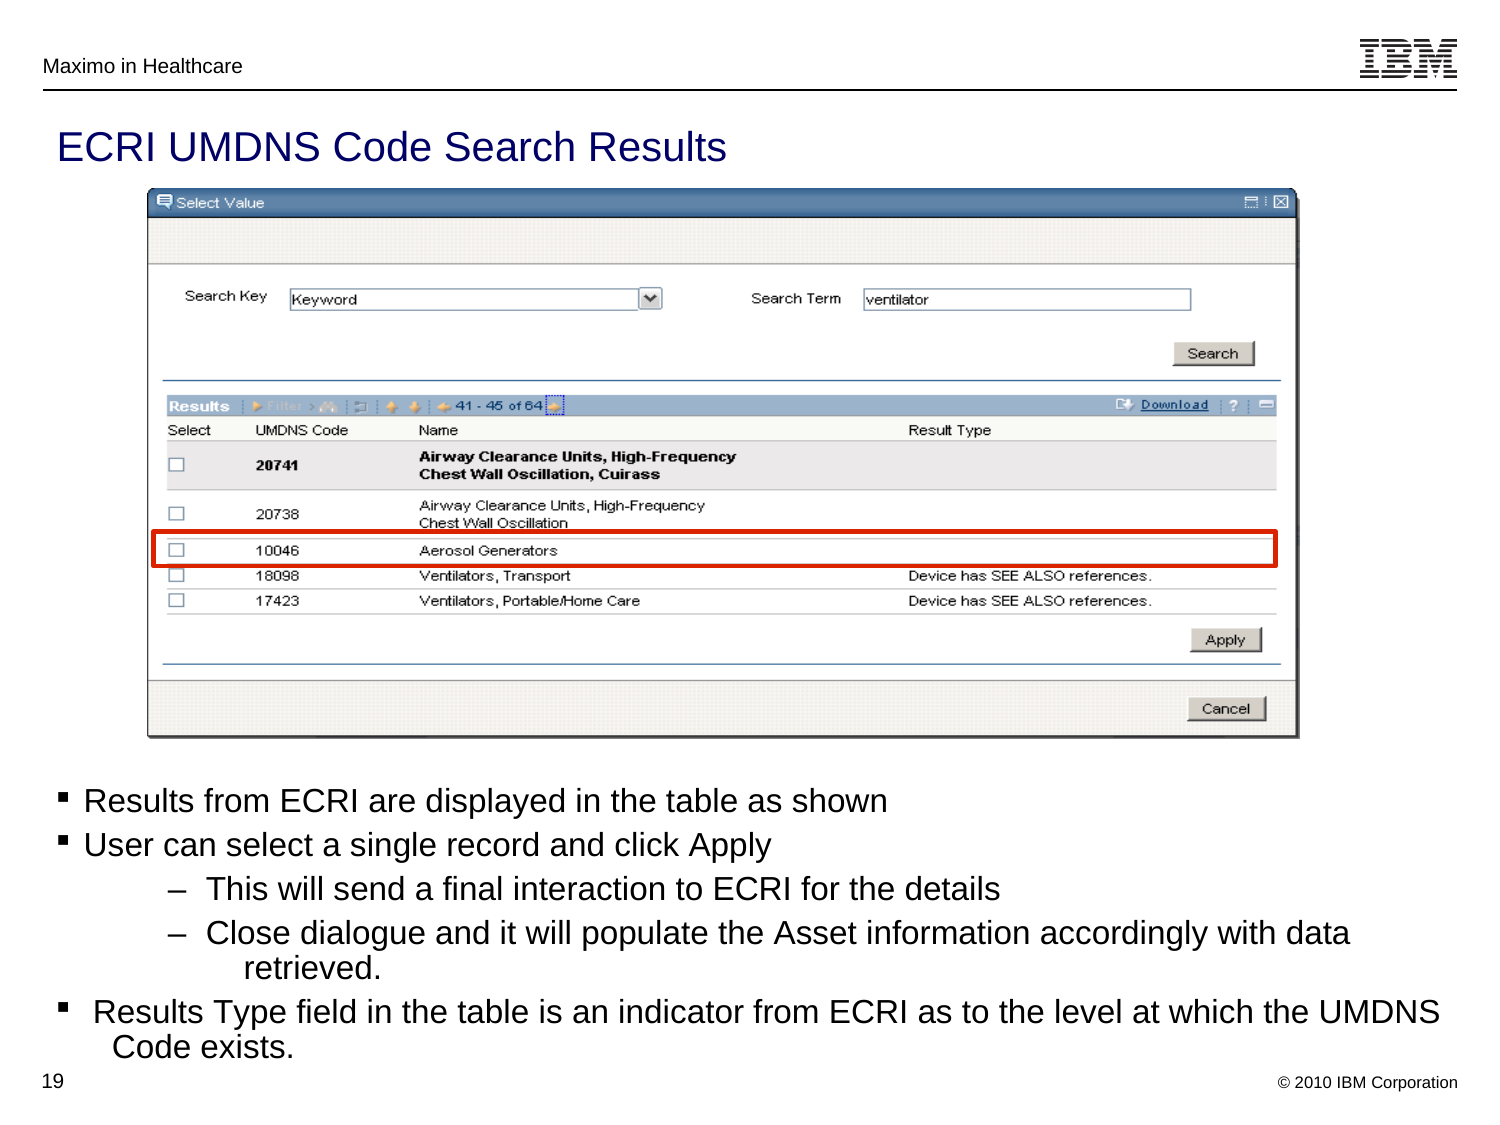

# ECRI UMDNS Code Search Results
Results from ECRI are displayed in the table as shown
User can select a single record and click Apply
This will send a final interaction to ECRI for the details
Close dialogue and it will populate the Asset information accordingly with data retrieved.
 Results Type field in the table is an indicator from ECRI as to the level at which the UMDNS Code exists.